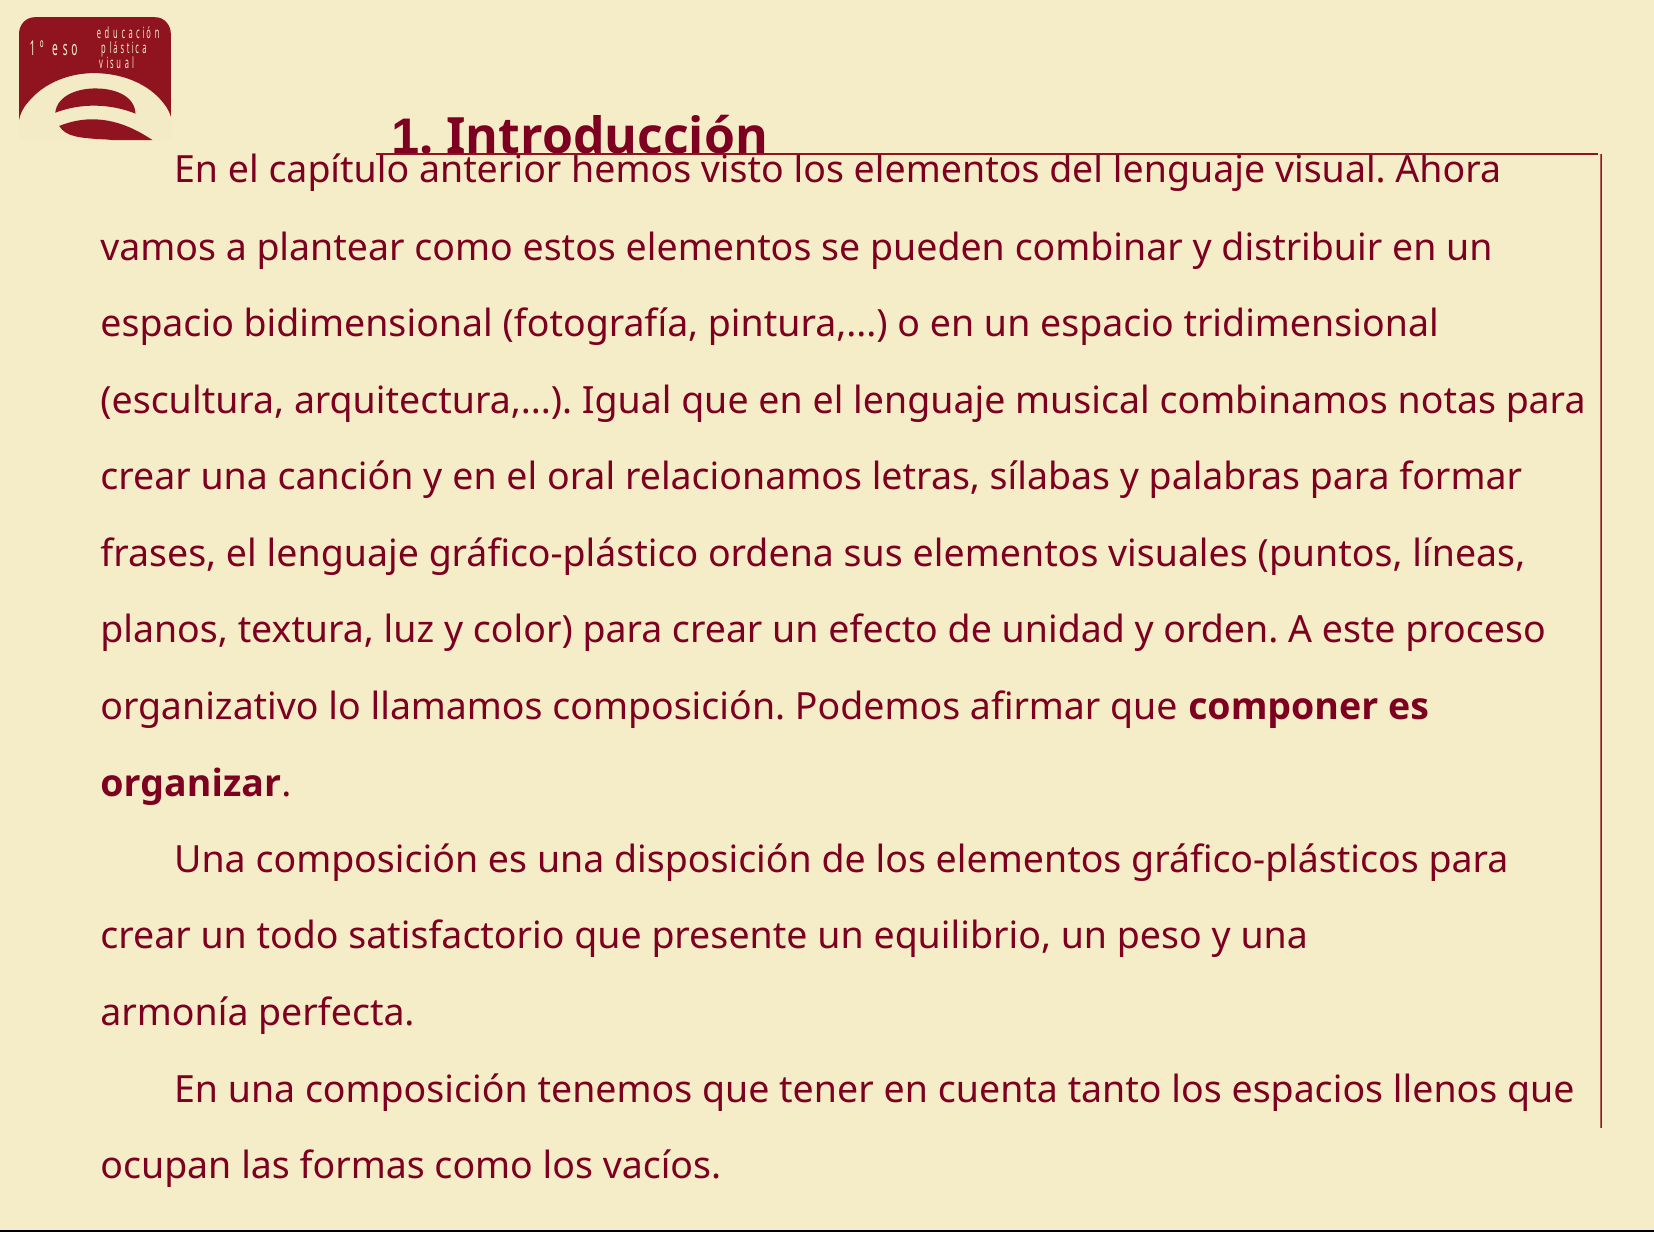

En el capítulo anterior hemos visto los elementos del lenguaje visual. Ahora vamos a plantear como estos elementos se pueden combinar y distribuir en un espacio bidimensional (fotografía, pintura,...) o en un espacio tridimensional (escultura, arquitectura,...). Igual que en el lenguaje musical combinamos notas para crear una canción y en el oral relacionamos letras, sílabas y palabras para formar frases, el lenguaje gráfico-plástico ordena sus elementos visuales (puntos, líneas, planos, textura, luz y color) para crear un efecto de unidad y orden. A este proceso organizativo lo llamamos composición. Podemos afirmar que componer es organizar.
	Una composición es una disposición de los elementos gráfico-plásticos para crear un todo satisfactorio que presente un equilibrio, un peso y una
armonía perfecta.
	En una composición tenemos que tener en cuenta tanto los espacios llenos que ocupan las formas como los vacíos.
1. Introducción
#